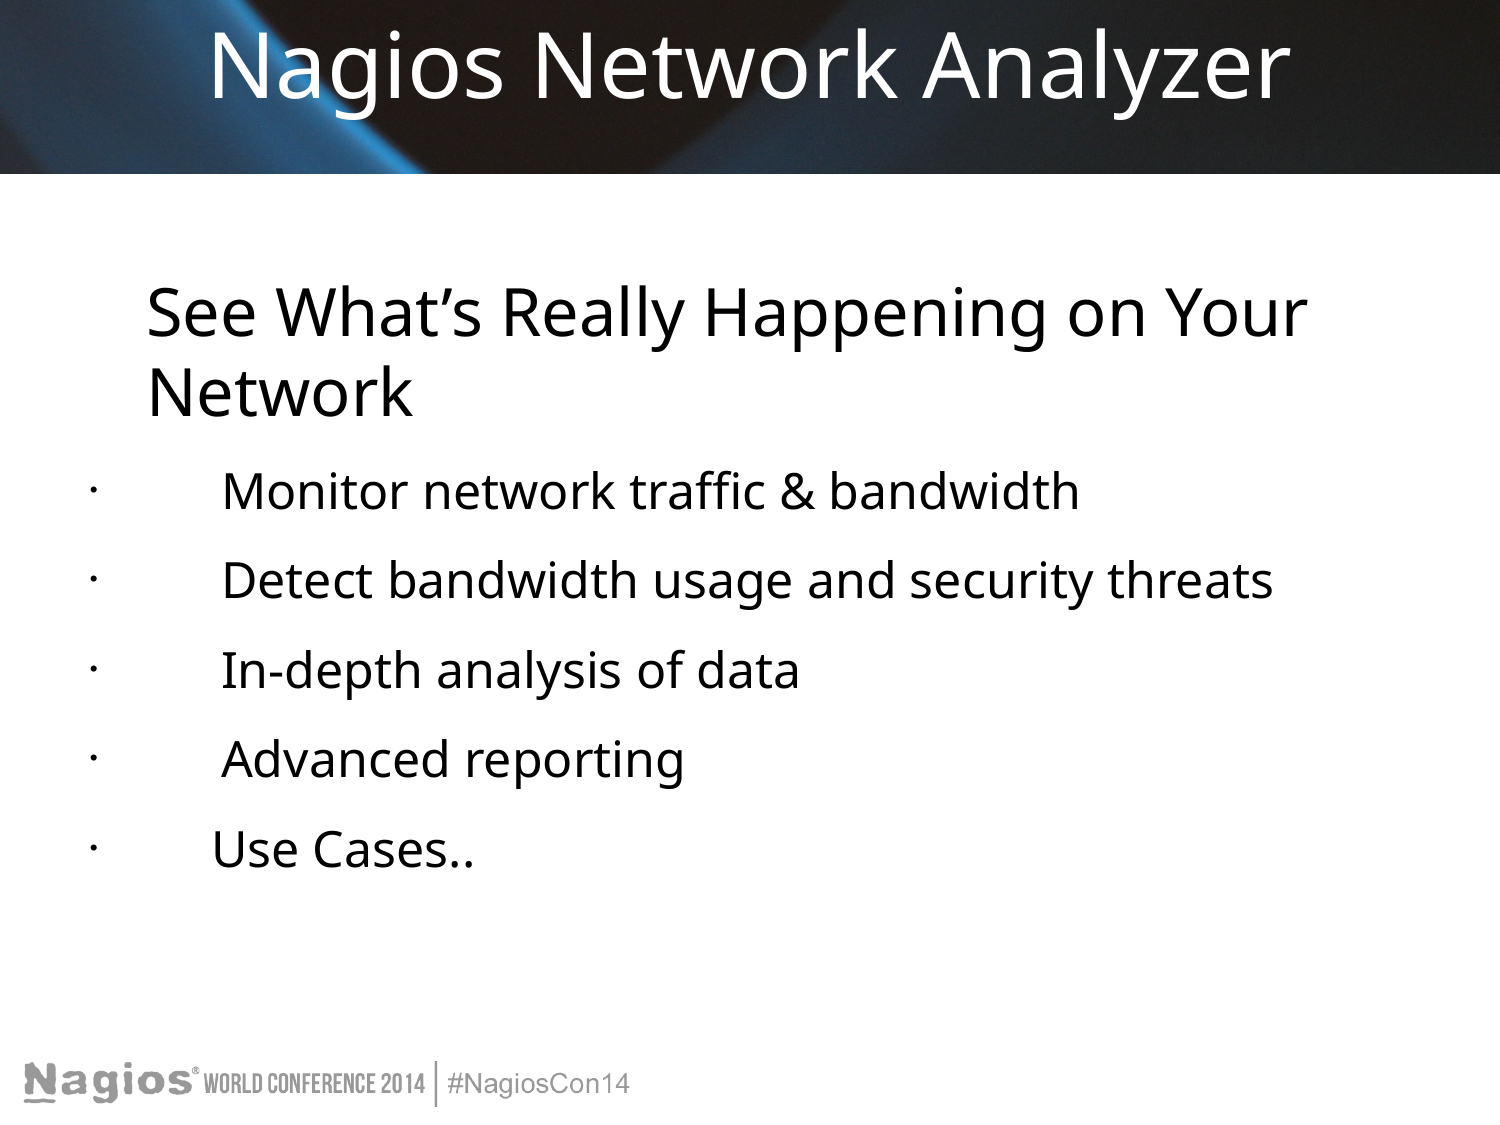

# Nagios Network Analyzer
See What’s Really Happening on Your Network
	Monitor network traffic & bandwidth
	Detect bandwidth usage and security threats
	In-depth analysis of data
	Advanced reporting
 Use Cases..